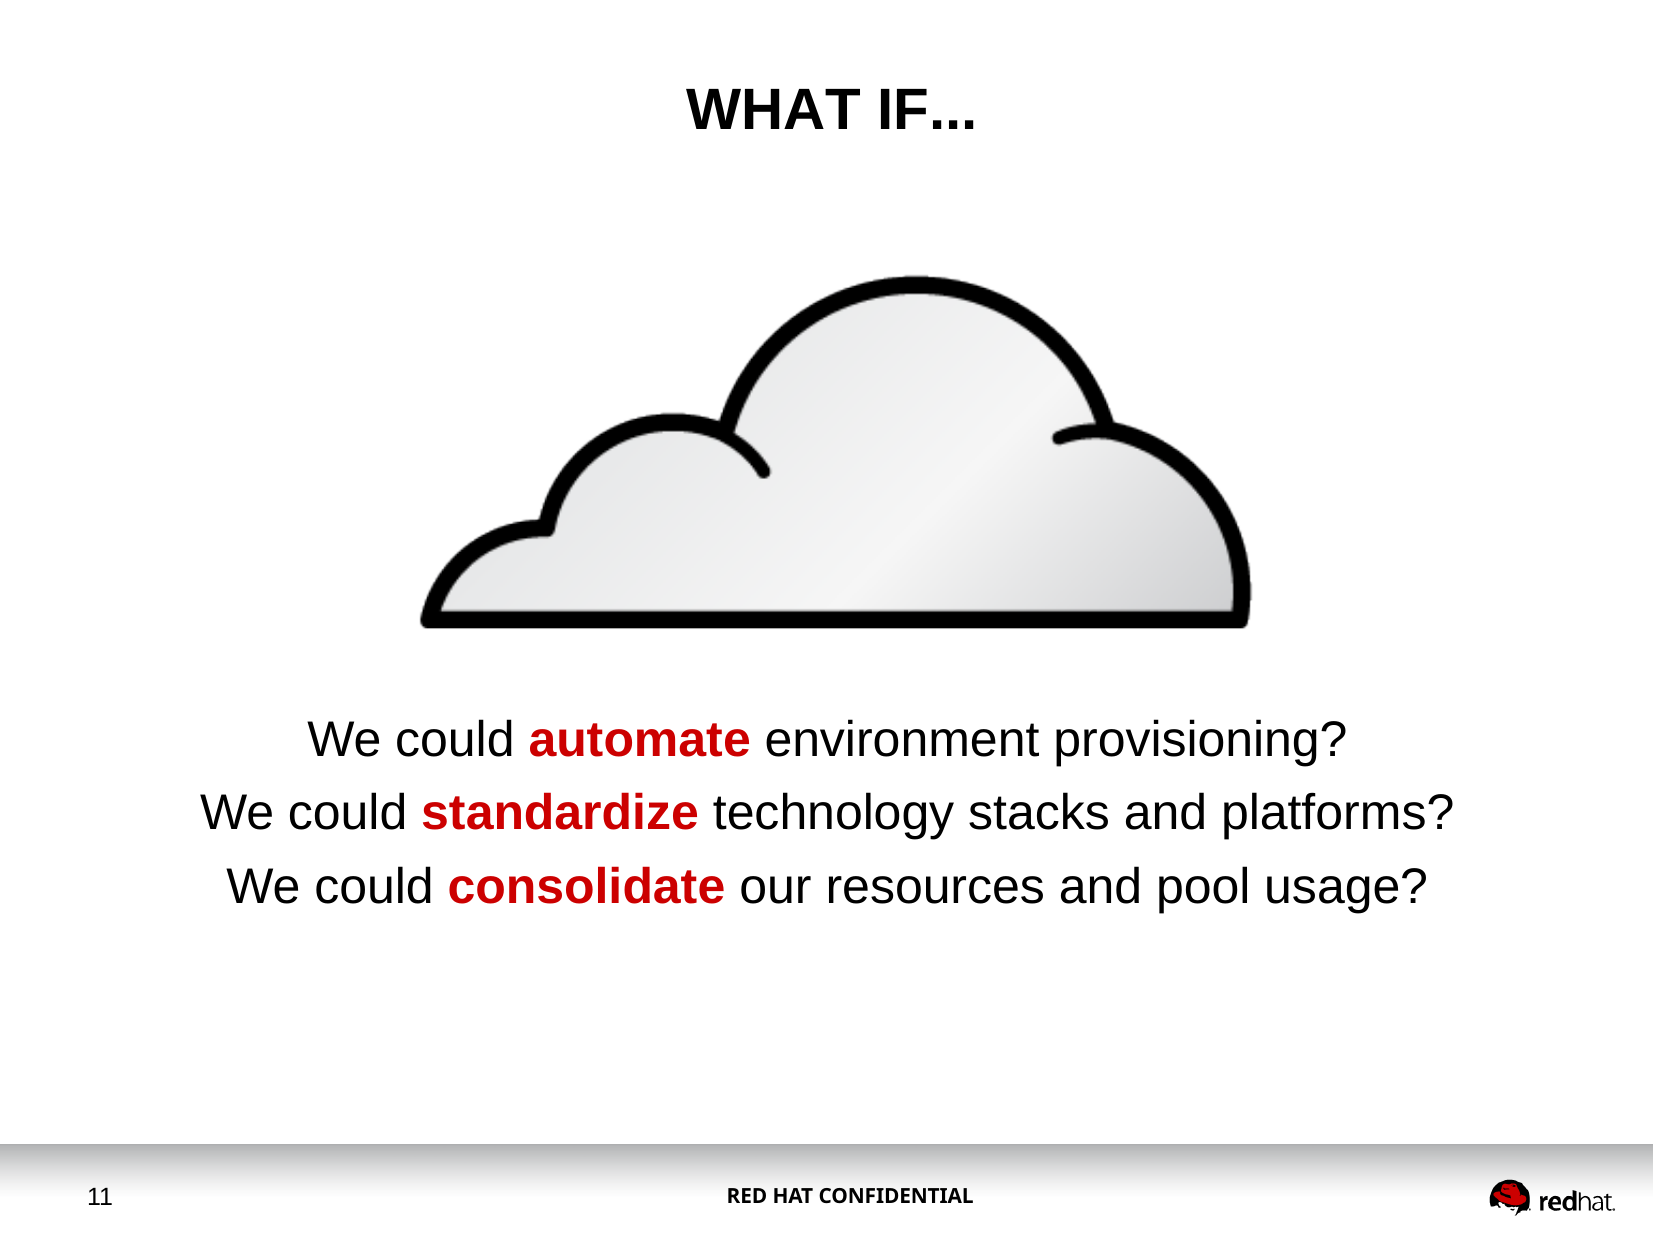

WHAT IF...
# We could automate environment provisioning?
We could standardize technology stacks and platforms?
We could consolidate our resources and pool usage?